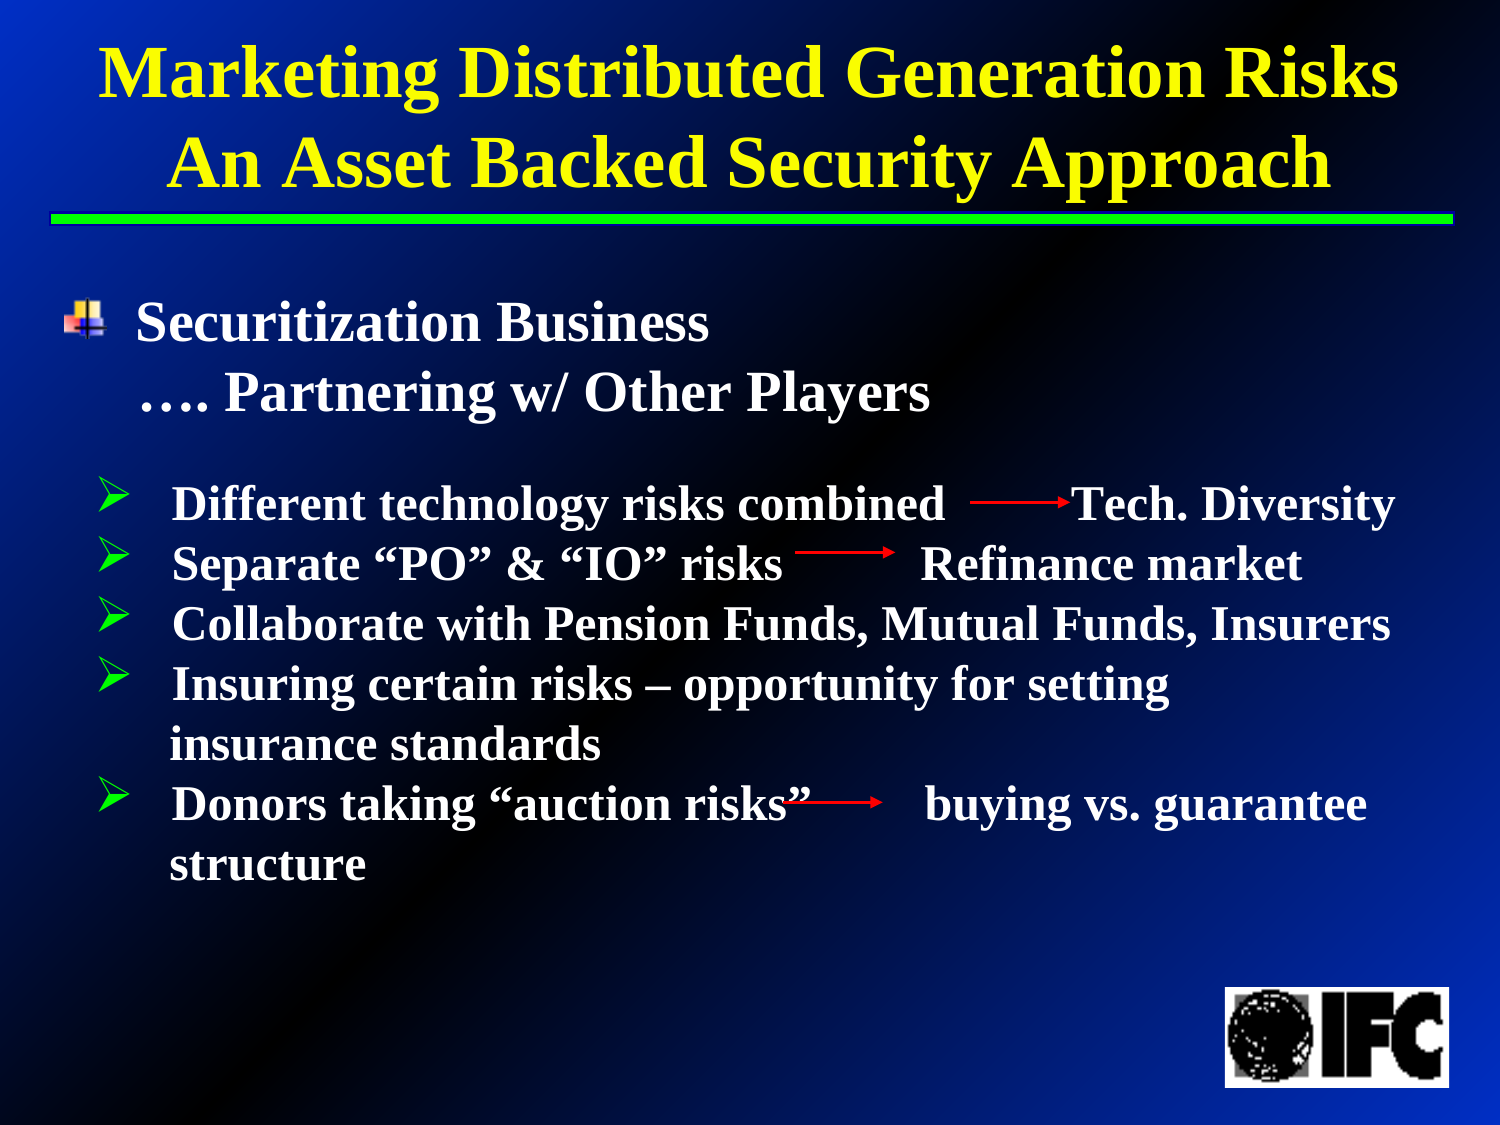

Marketing Distributed Generation Risks
An Asset Backed Security Approach
 Securitization Business
 …. Partnering w/ Other Players
 Different technology risks combined Tech. Diversity
 Separate “PO” & “IO” risks Refinance market
 Collaborate with Pension Funds, Mutual Funds, Insurers
 Insuring certain risks – opportunity for setting
 insurance standards
 Donors taking “auction risks” buying vs. guarantee
 structure